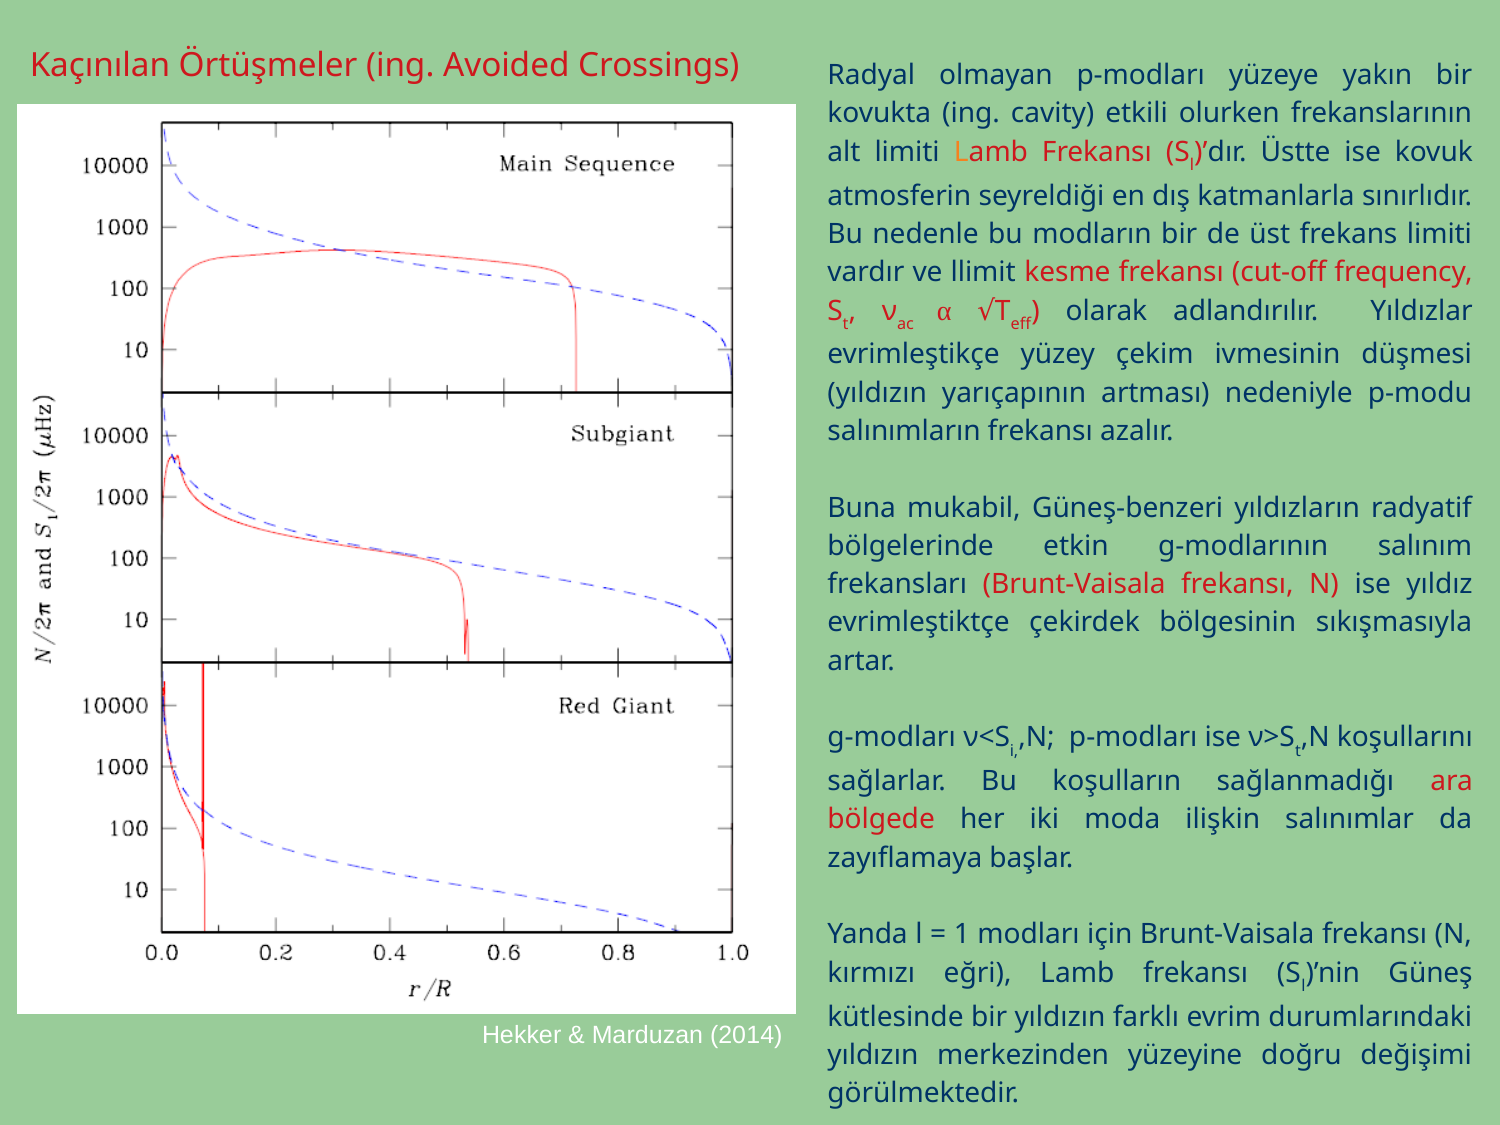

Kaçınılan Örtüşmeler (ing. Avoided Crossings)
Radyal olmayan p-modları yüzeye yakın bir kovukta (ing. cavity) etkili olurken frekanslarının alt limiti Lamb Frekansı (Sl)’dır. Üstte ise kovuk atmosferin seyreldiği en dış katmanlarla sınırlıdır. Bu nedenle bu modların bir de üst frekans limiti vardır ve llimit kesme frekansı (cut-off frequency, St, νac α √Teff) olarak adlandırılır. Yıldızlar evrimleştikçe yüzey çekim ivmesinin düşmesi (yıldızın yarıçapının artması) nedeniyle p-modu salınımların frekansı azalır.
Buna mukabil, Güneş-benzeri yıldızların radyatif bölgelerinde etkin g-modlarının salınım frekansları (Brunt-Vaisala frekansı, N) ise yıldız evrimleştiktçe çekirdek bölgesinin sıkışmasıyla artar.
g-modları ν<Si,,N; p-modları ise ν>St,N koşullarını sağlarlar. Bu koşulların sağlanmadığı ara bölgede her iki moda ilişkin salınımlar da zayıflamaya başlar.
Yanda l = 1 modları için Brunt-Vaisala frekansı (N, kırmızı eğri), Lamb frekansı (Sl)’nin Güneş kütlesinde bir yıldızın farklı evrim durumlarındaki yıldızın merkezinden yüzeyine doğru değişimi görülmektedir.
Hekker & Marduzan (2014)